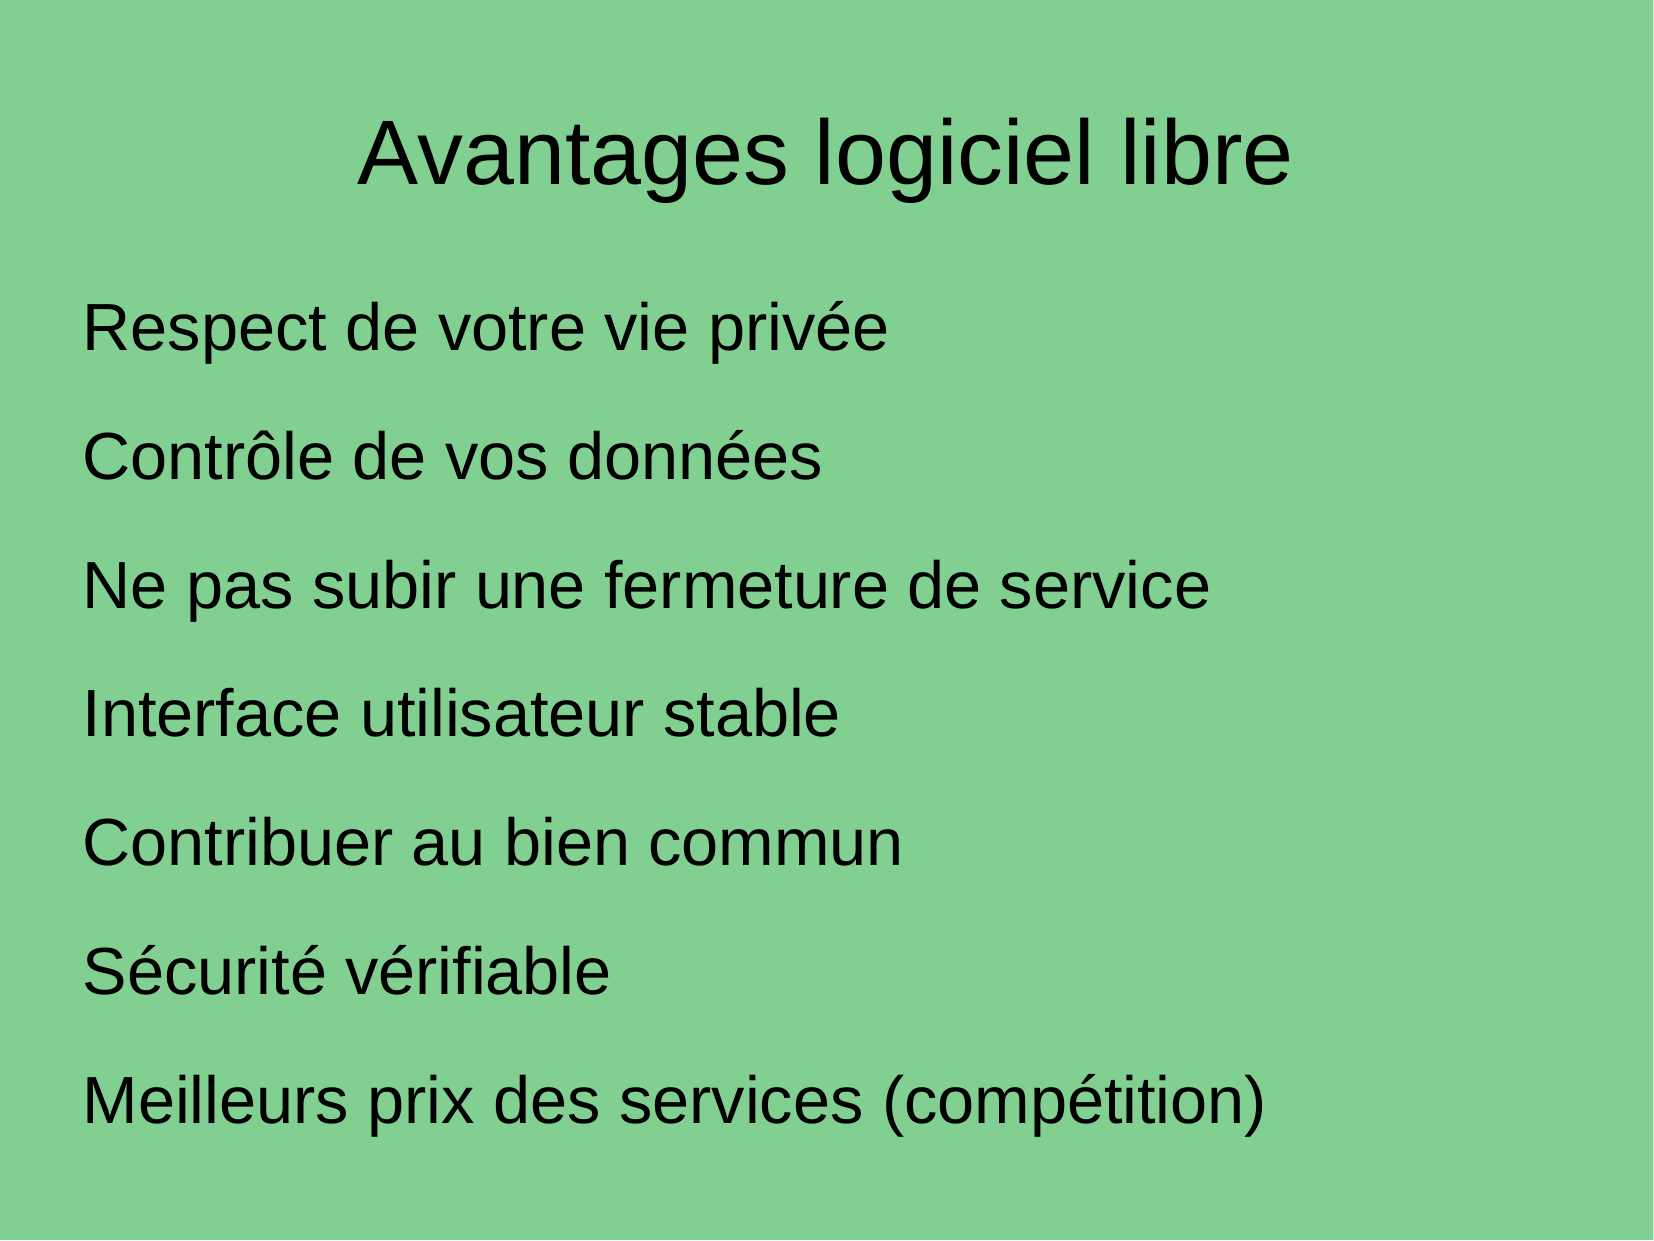

# Avantages logiciel libre
Respect de votre vie privée
Contrôle de vos données
Ne pas subir une fermeture de service
Interface utilisateur stable
Contribuer au bien commun
Sécurité vérifiable
Meilleurs prix des services (compétition)